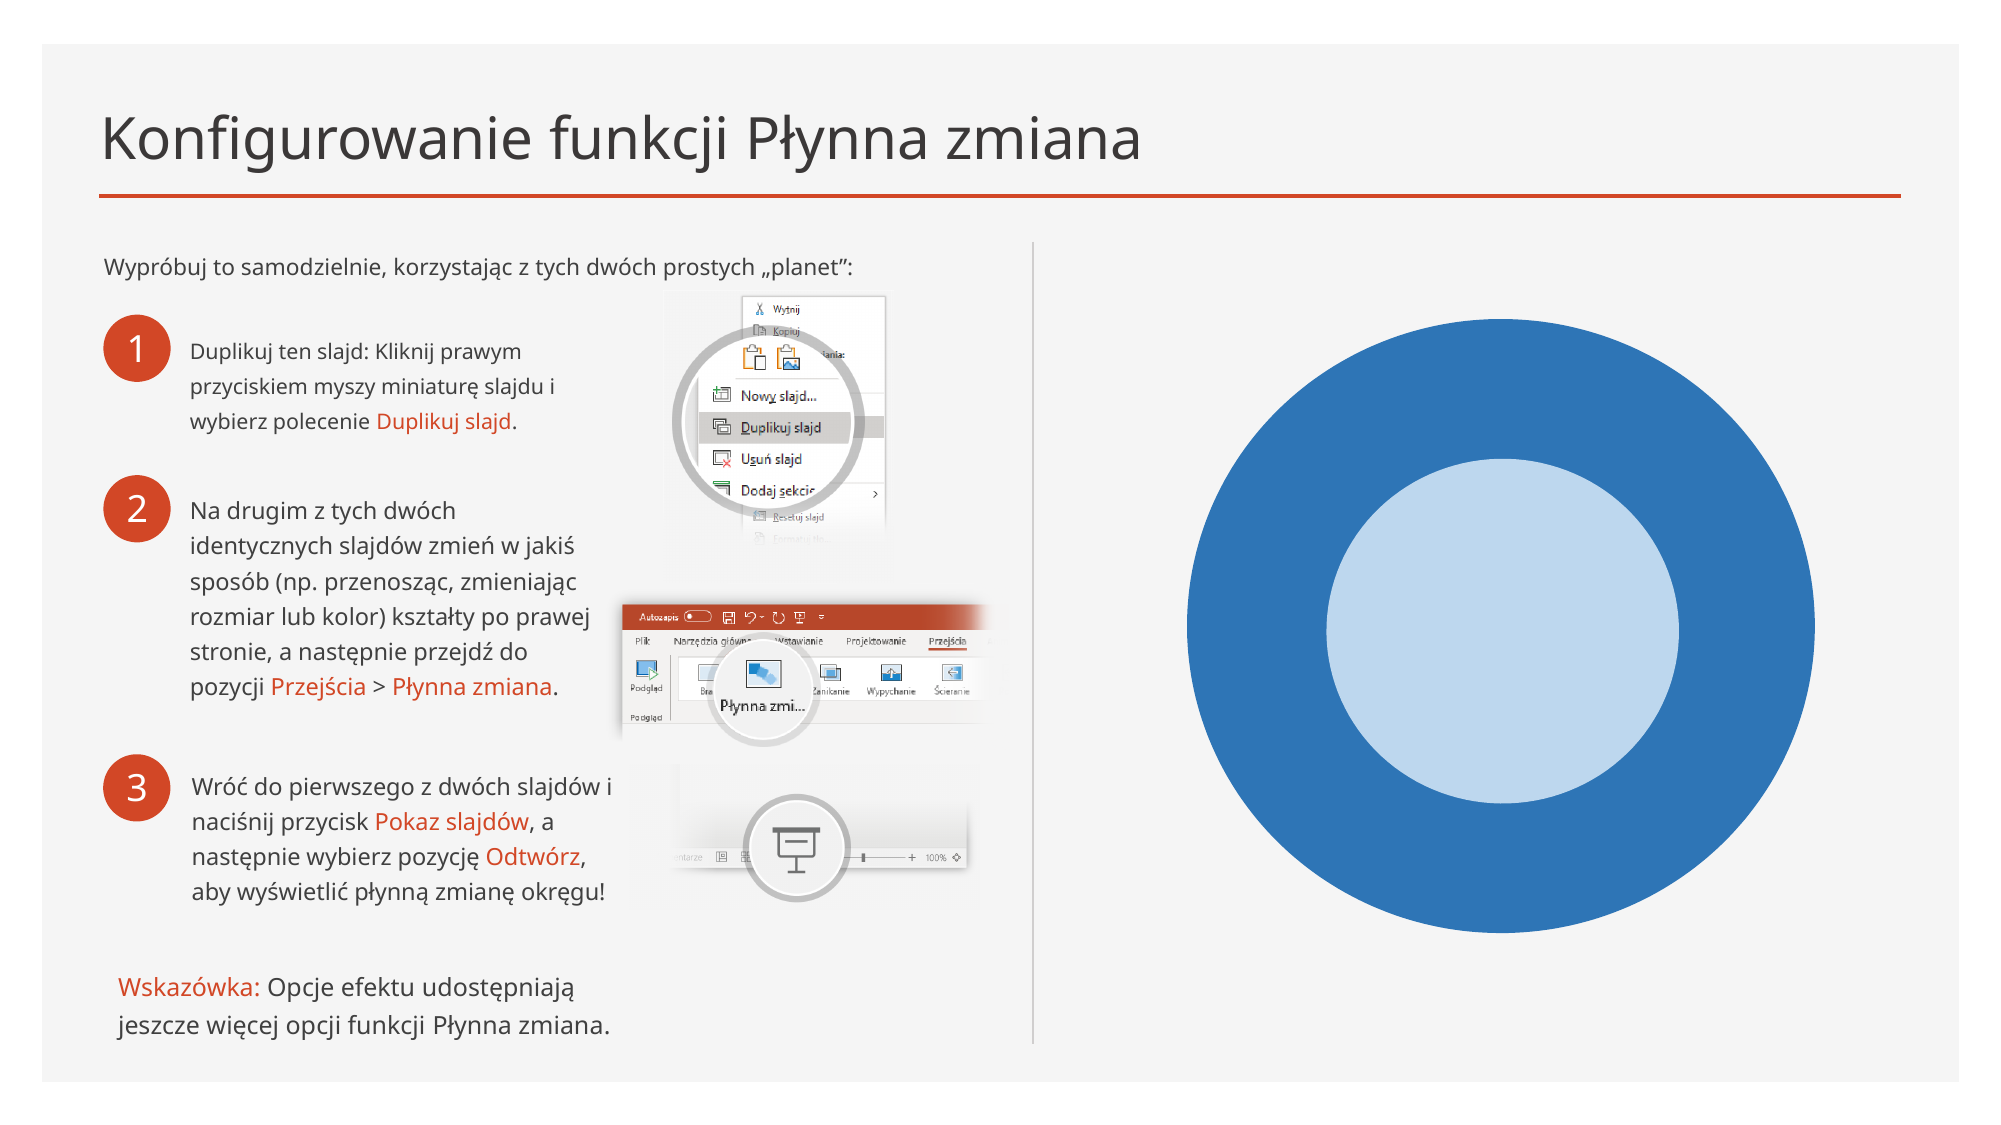

# Konfigurowanie funkcji Płynna zmiana
Wypróbuj to samodzielnie, korzystając z tych dwóch prostych „planet”:
1
Duplikuj ten slajd: Kliknij prawym przyciskiem myszy miniaturę slajdu i wybierz polecenie Duplikuj slajd.
2
Na drugim z tych dwóch identycznych slajdów zmień w jakiś sposób (np. przenosząc, zmieniając rozmiar lub kolor) kształty po prawej stronie, a następnie przejdź do pozycji Przejścia > Płynna zmiana.
3
Wróć do pierwszego z dwóch slajdów i naciśnij przycisk Pokaz slajdów, a następnie wybierz pozycję Odtwórz, aby wyświetlić płynną zmianę okręgu!
Wskazówka: Opcje efektu udostępniają jeszcze więcej opcji funkcji Płynna zmiana.